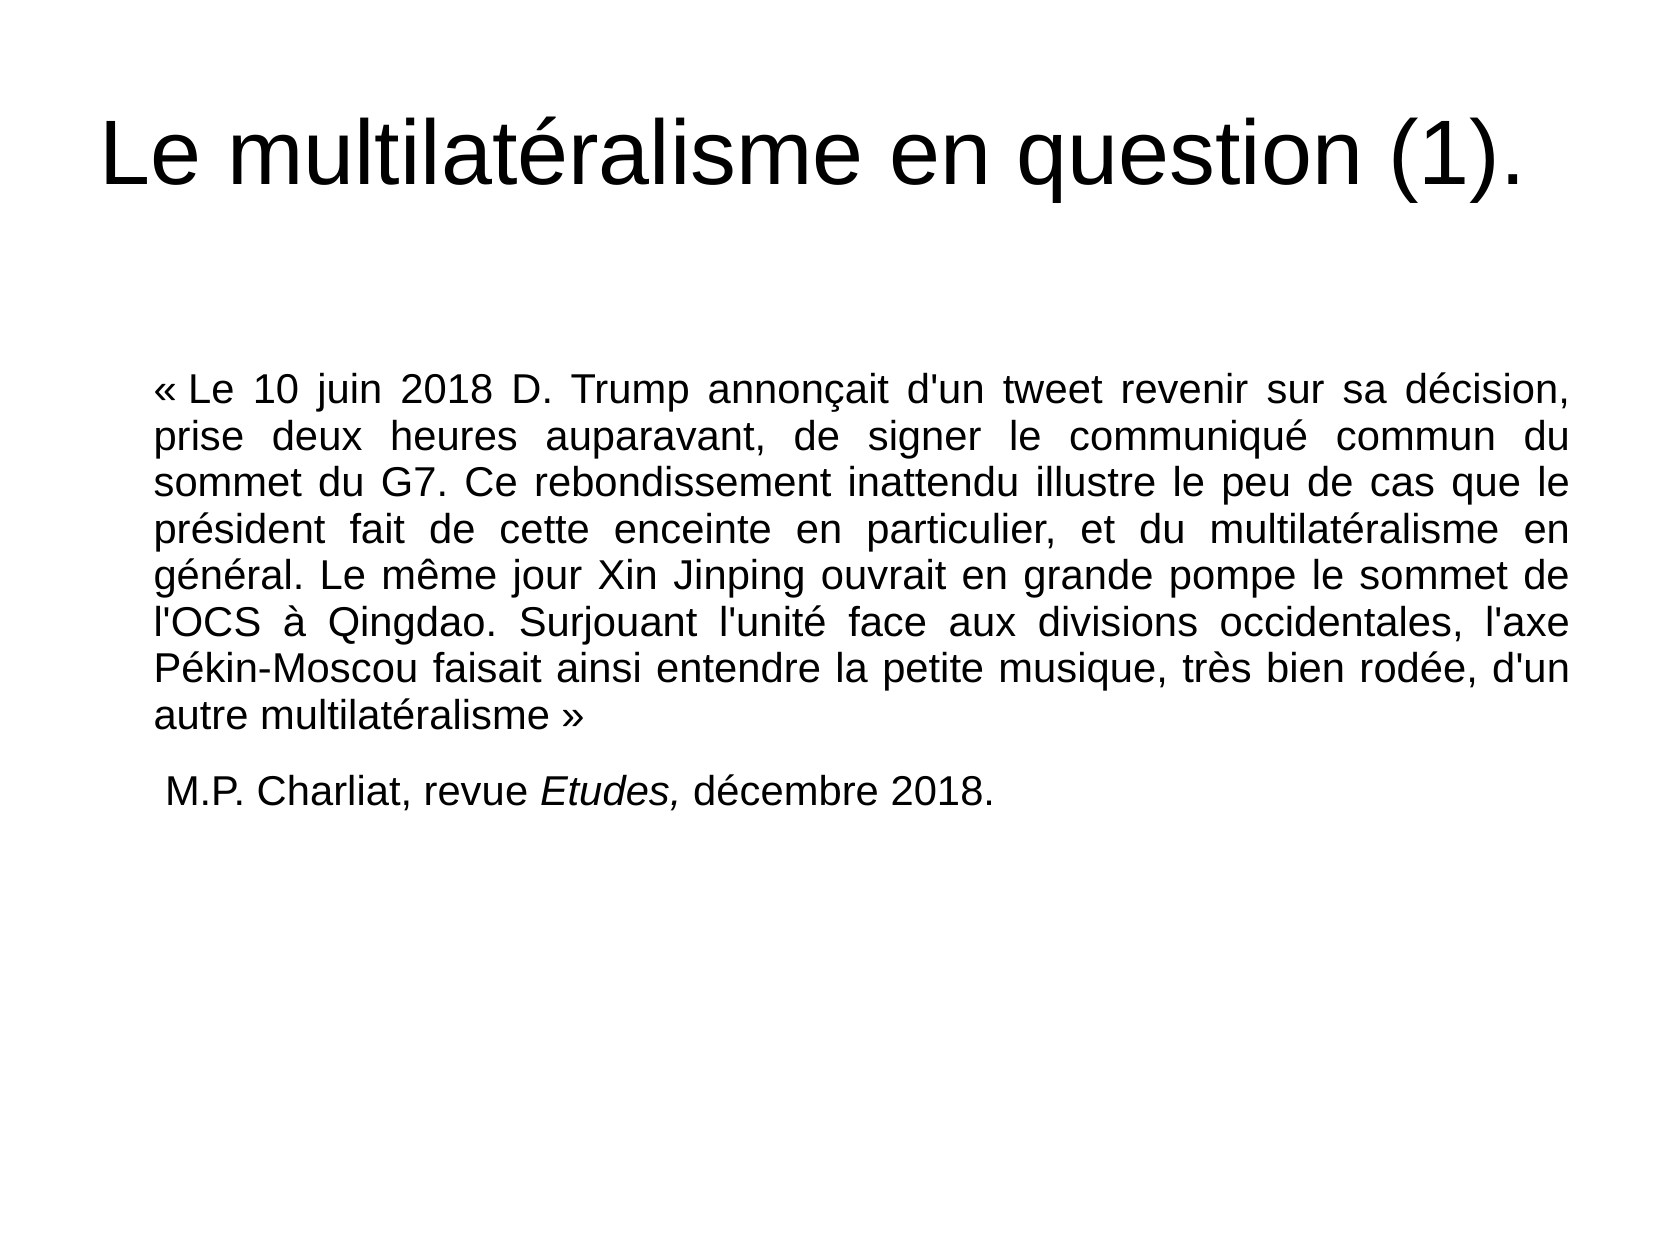

# Le multilatéralisme en question (1).
« Le 10 juin 2018 D. Trump annonçait d'un tweet revenir sur sa décision, prise deux heures auparavant, de signer le communiqué commun du sommet du G7. Ce rebondissement inattendu illustre le peu de cas que le président fait de cette enceinte en particulier, et du multilatéralisme en général. Le même jour Xin Jinping ouvrait en grande pompe le sommet de l'OCS à Qingdao. Surjouant l'unité face aux divisions occidentales, l'axe Pékin-Moscou faisait ainsi entendre la petite musique, très bien rodée, d'un autre multilatéralisme »
 M.P. Charliat, revue Etudes, décembre 2018.